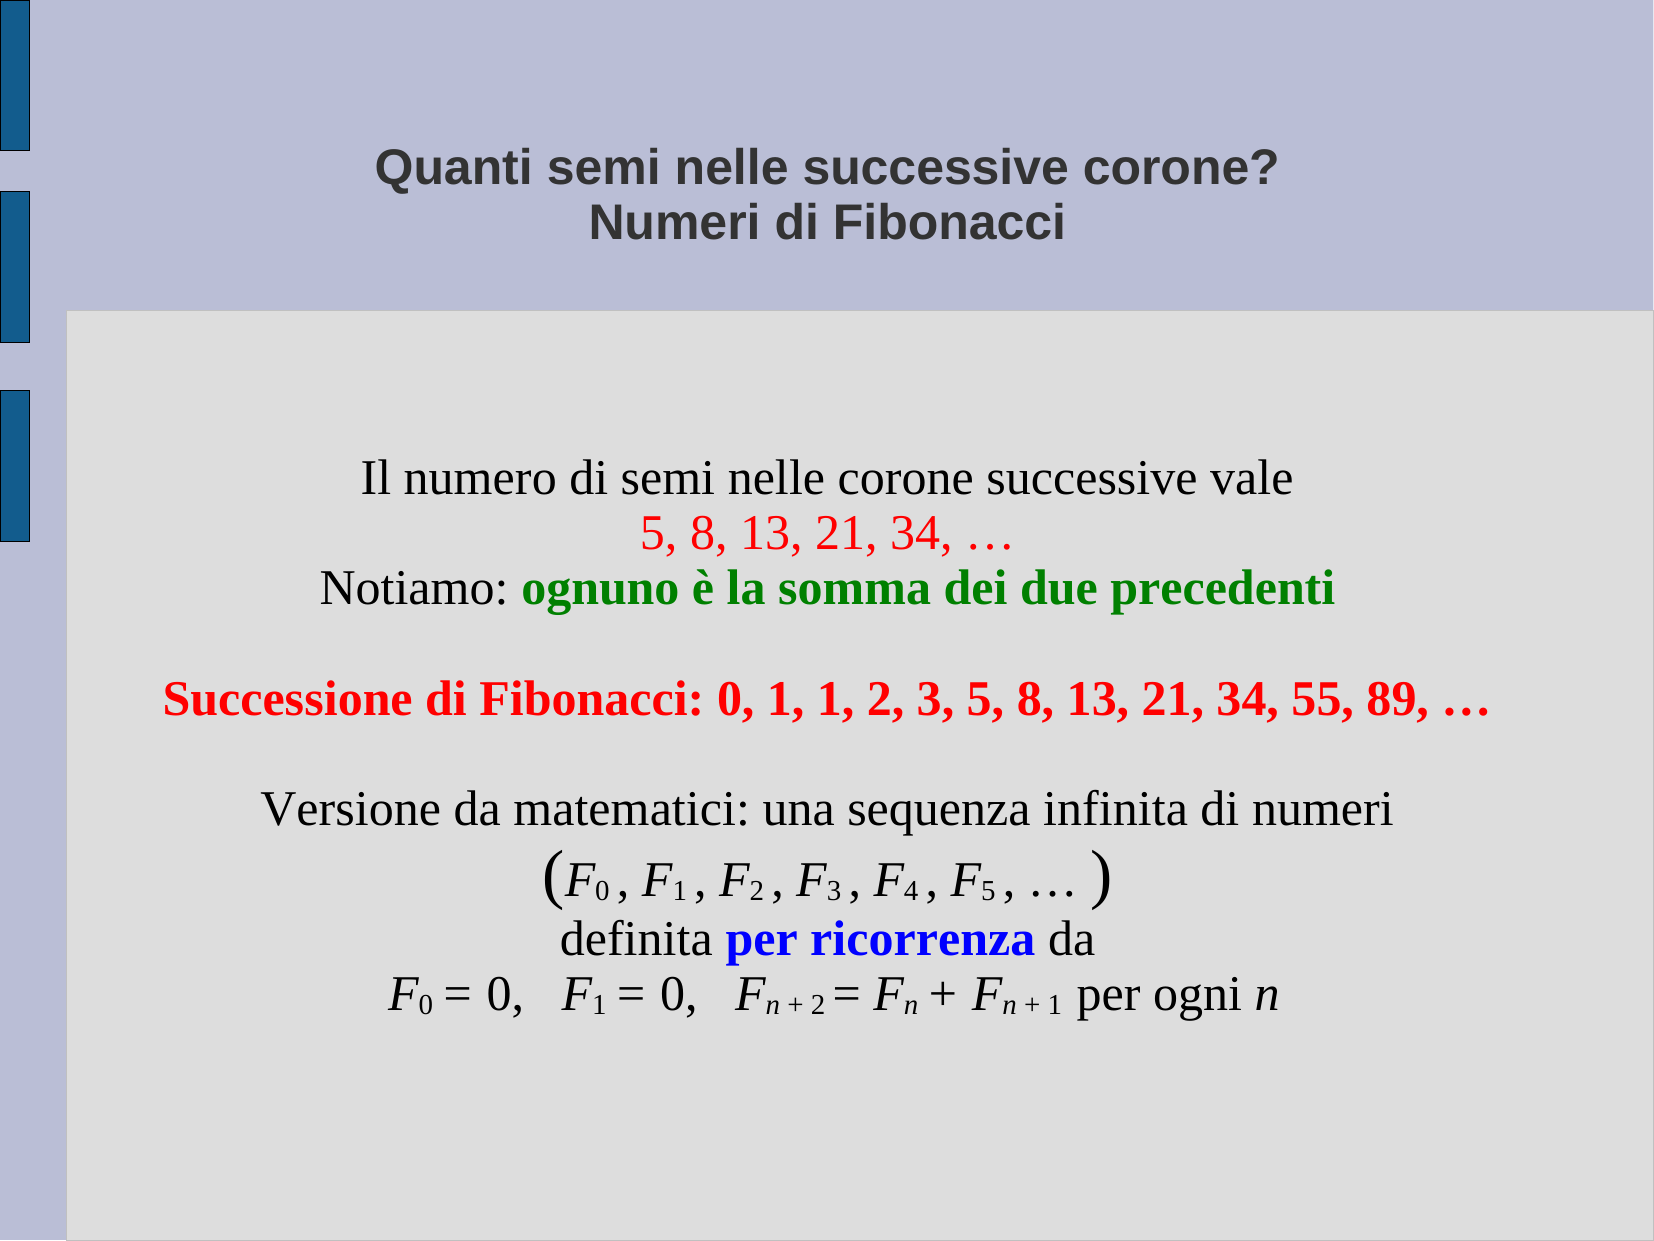

# Quanti semi nelle successive corone? Numeri di Fibonacci
Il numero di semi nelle corone successive vale
5, 8, 13, 21, 34, …
Notiamo: ognuno è la somma dei due precedenti
Successione di Fibonacci: 0, 1, 1, 2, 3, 5, 8, 13, 21, 34, 55, 89, …
Versione da matematici: una sequenza infinita di numeri
(F0 , F1 , F2 , F3 , F4 , F5 , … )
definita per ricorrenza da
 F0 = 0, F1 = 0, Fn + 2 = Fn + Fn + 1 per ogni n